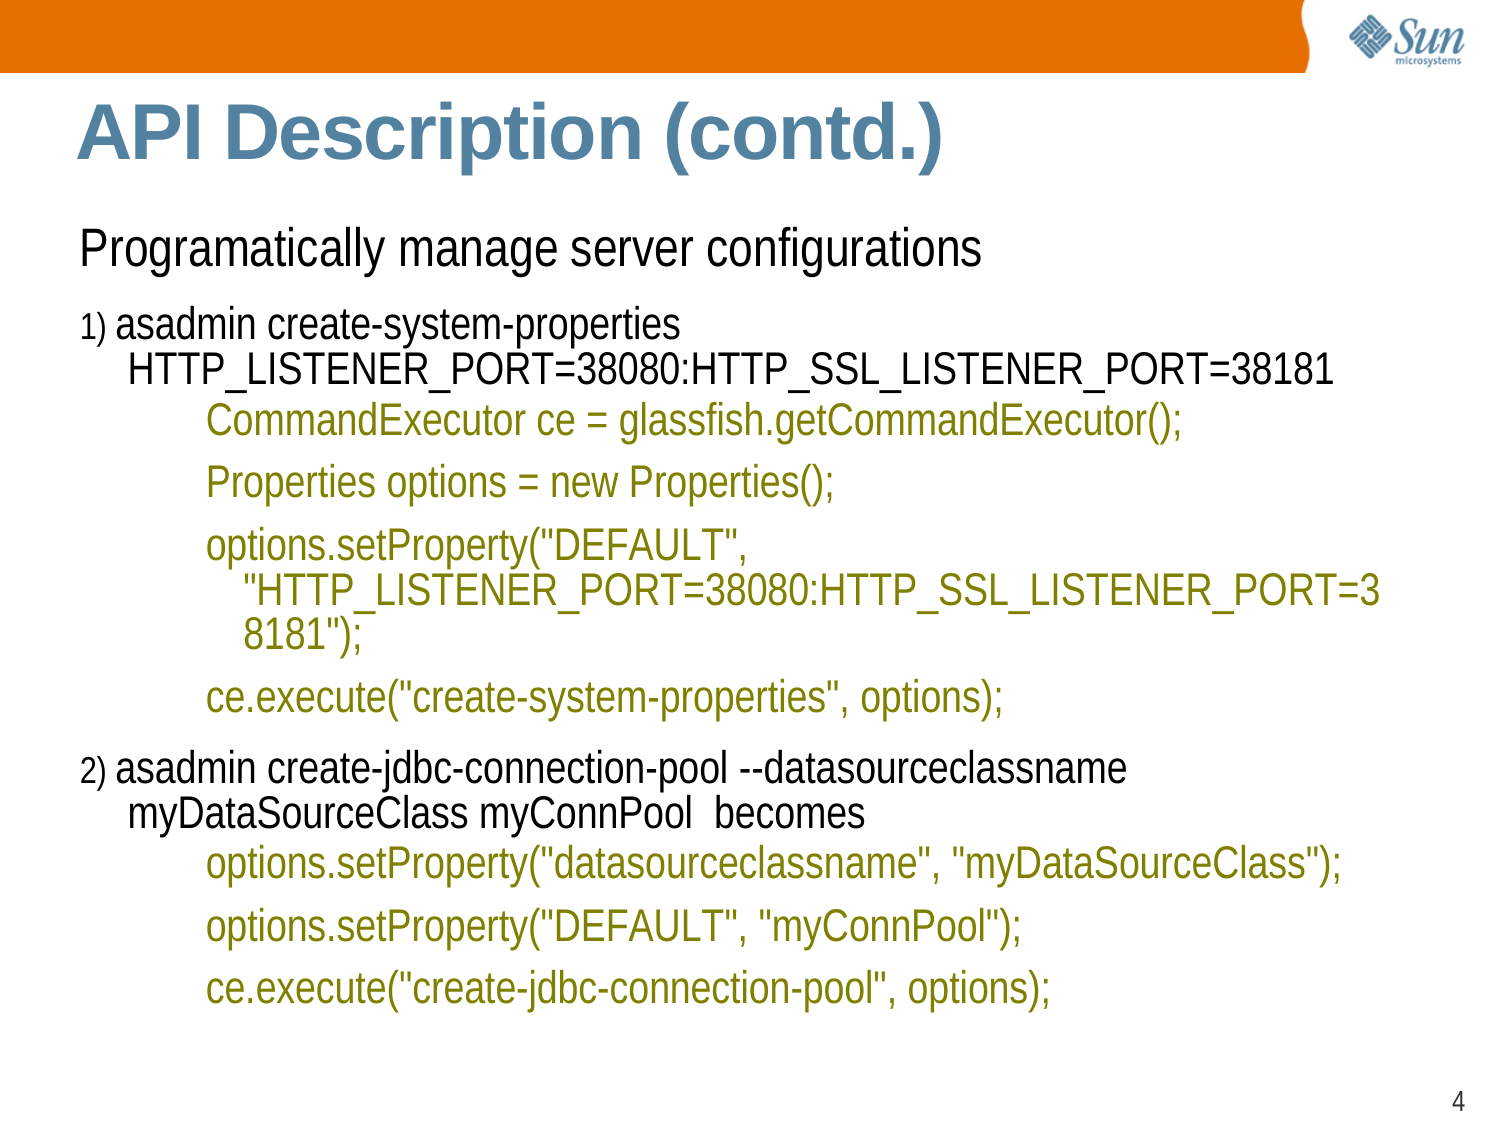

# API Description (contd.)
Programatically manage server configurations
1) asadmin create-system-properties HTTP_LISTENER_PORT=38080:HTTP_SSL_LISTENER_PORT=38181
CommandExecutor ce = glassfish.getCommandExecutor();
Properties options = new Properties();
options.setProperty("DEFAULT", "HTTP_LISTENER_PORT=38080:HTTP_SSL_LISTENER_PORT=38181");
ce.execute("create-system-properties", options);
2) asadmin create-jdbc-connection-pool --datasourceclassname myDataSourceClass myConnPool becomes
options.setProperty("datasourceclassname", "myDataSourceClass");
options.setProperty("DEFAULT", "myConnPool");
ce.execute("create-jdbc-connection-pool", options);